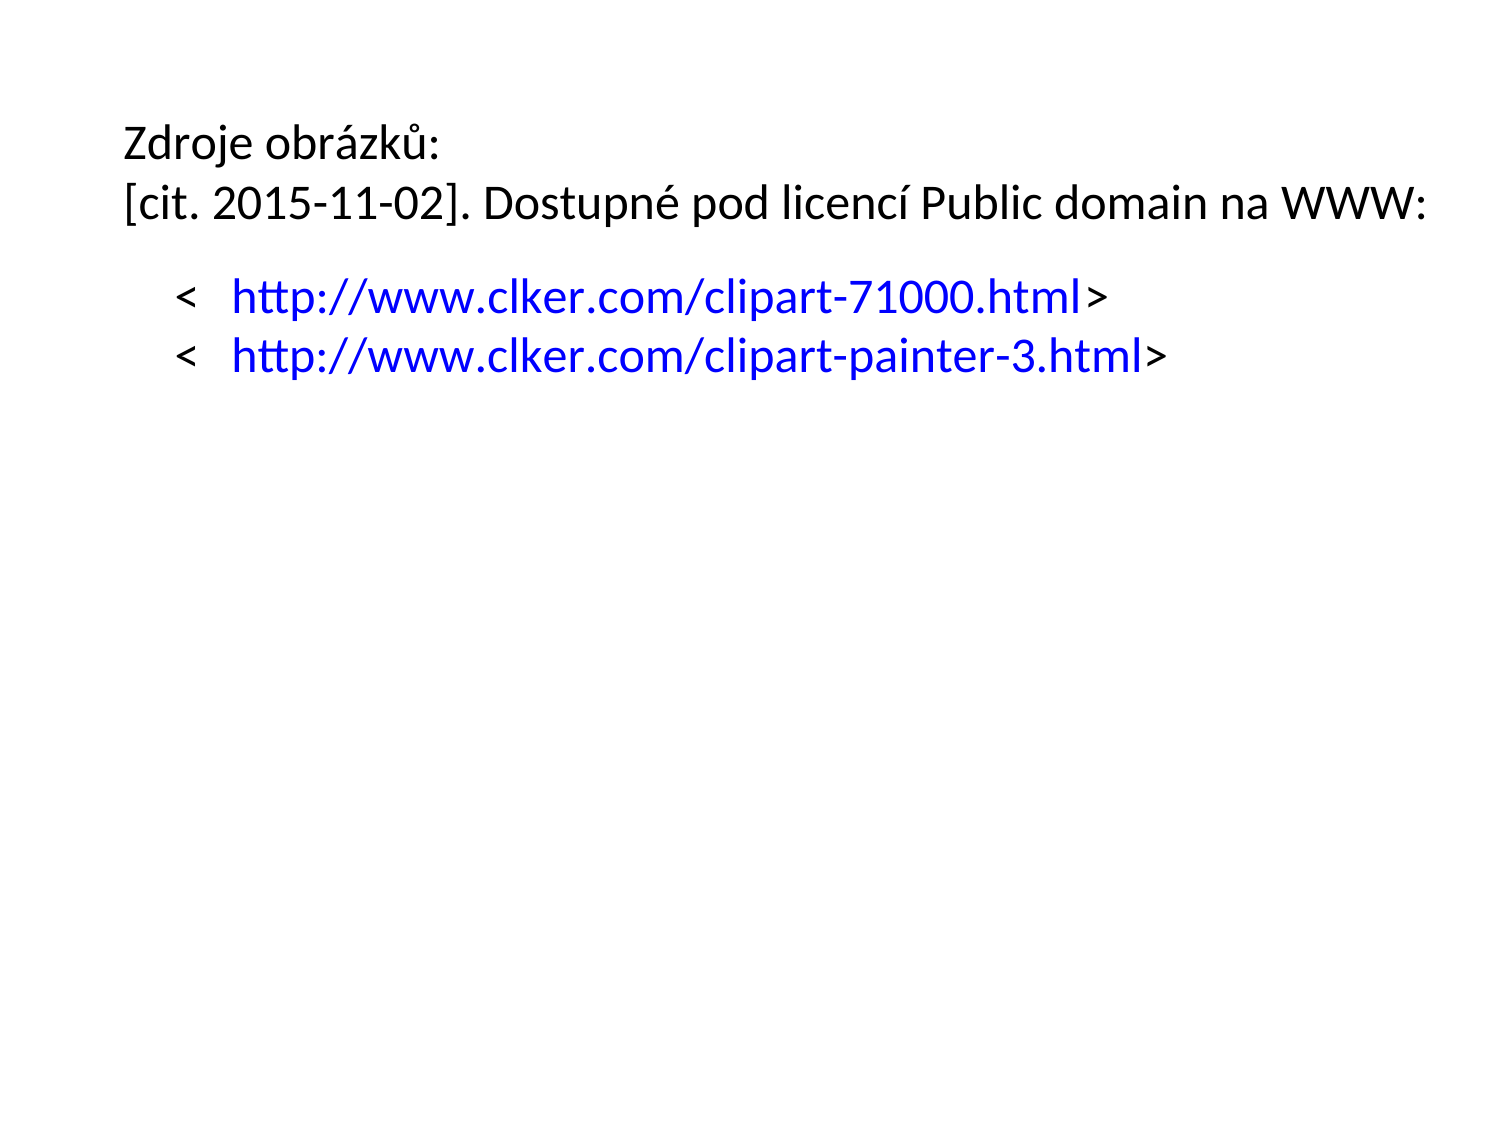

Zdroje obrázků:
[cit. 2015-11-02]. Dostupné pod licencí Public domain na WWW:
<
http://www.clker.com/clipart-71000.html
>
<
http://www.clker.com/clipart-painter-3.html
>